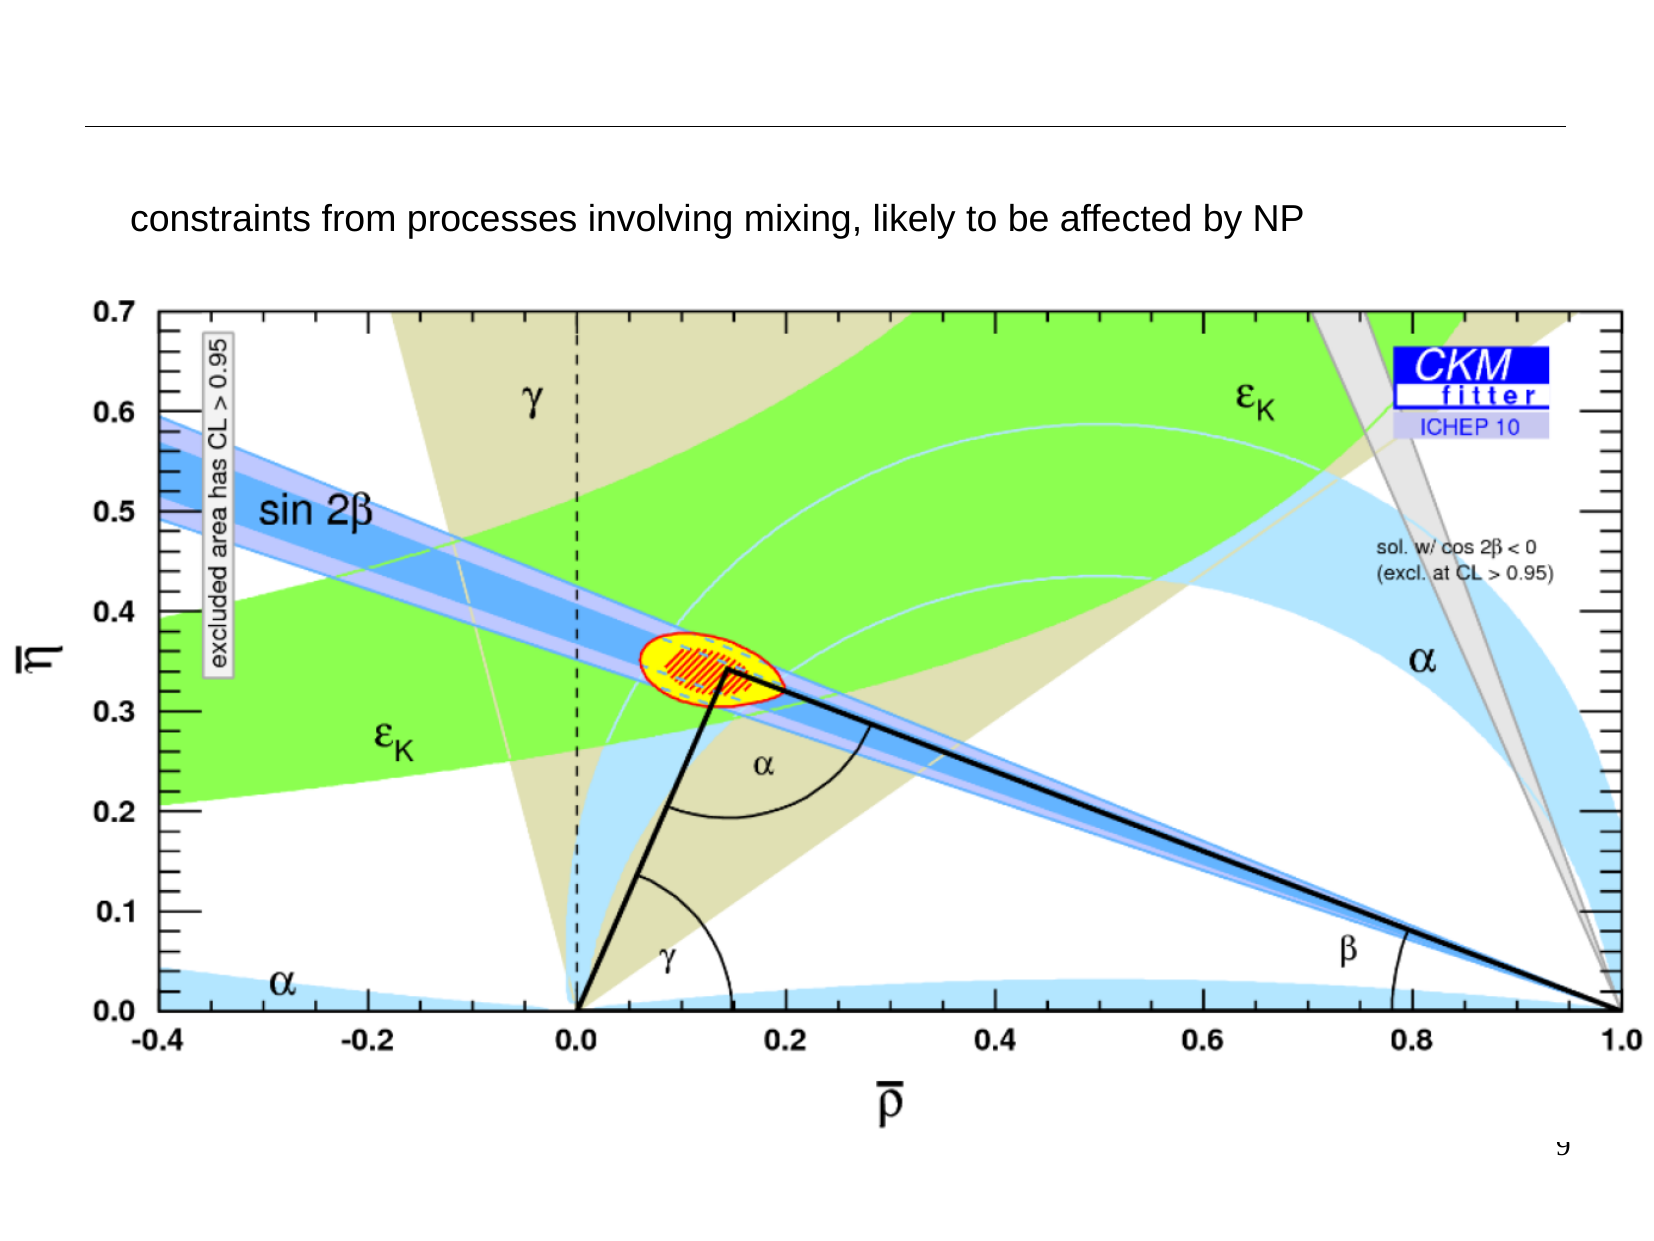

constraints from processes involving mixing, likely to be affected by NP
9